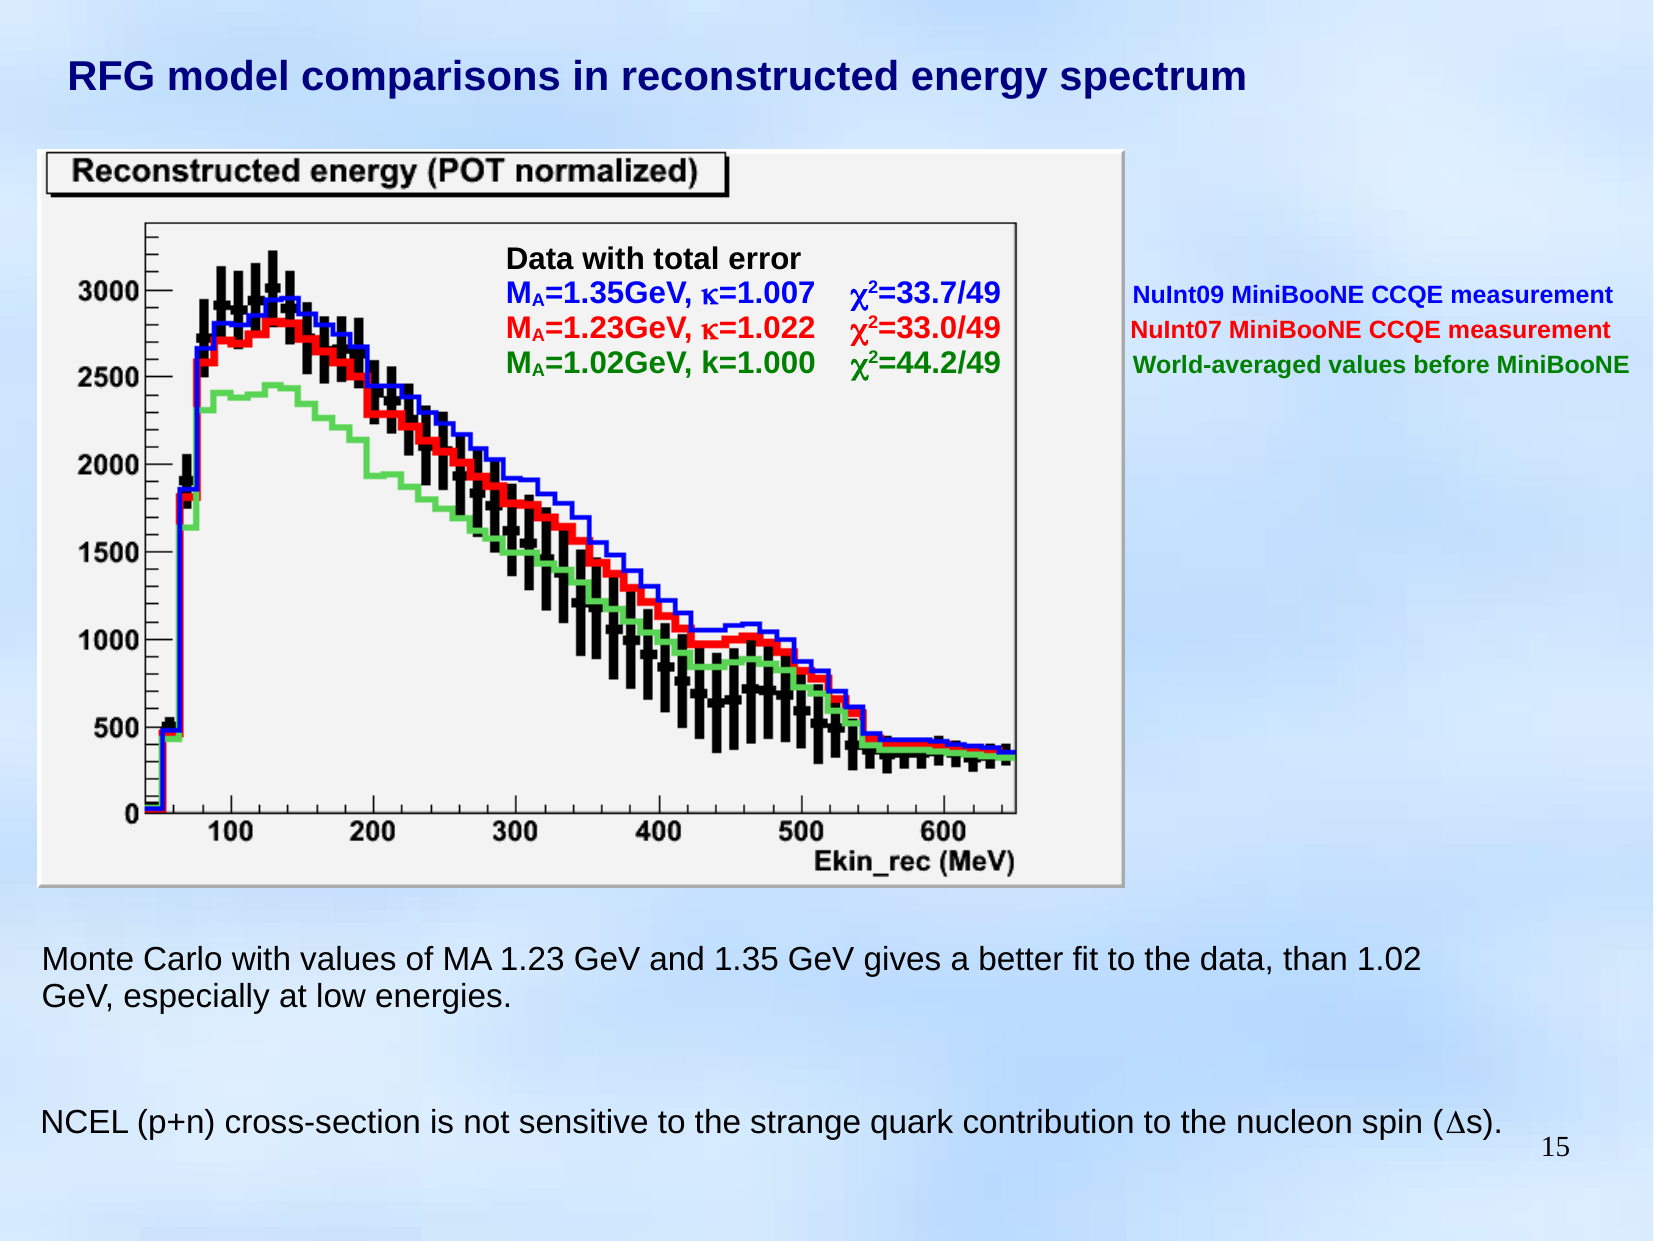

RFG model comparisons in reconstructed energy spectrum
Data with total error
MA=1.35GeV, k=1.007 c2=33.7/49 NuInt09 MiniBooNE CCQE measurement
MA=1.23GeV, k=1.022 c2=33.0/49 NuInt07 MiniBooNE CCQE measurement
MA=1.02GeV, k=1.000 c2=44.2/49 World-averaged values before MiniBooNE
Monte Carlo with values of MA 1.23 GeV and 1.35 GeV gives a better fit to the data, than 1.02 GeV, especially at low energies.
NCEL (p+n) cross-section is not sensitive to the strange quark contribution to the nucleon spin (Ds).
15